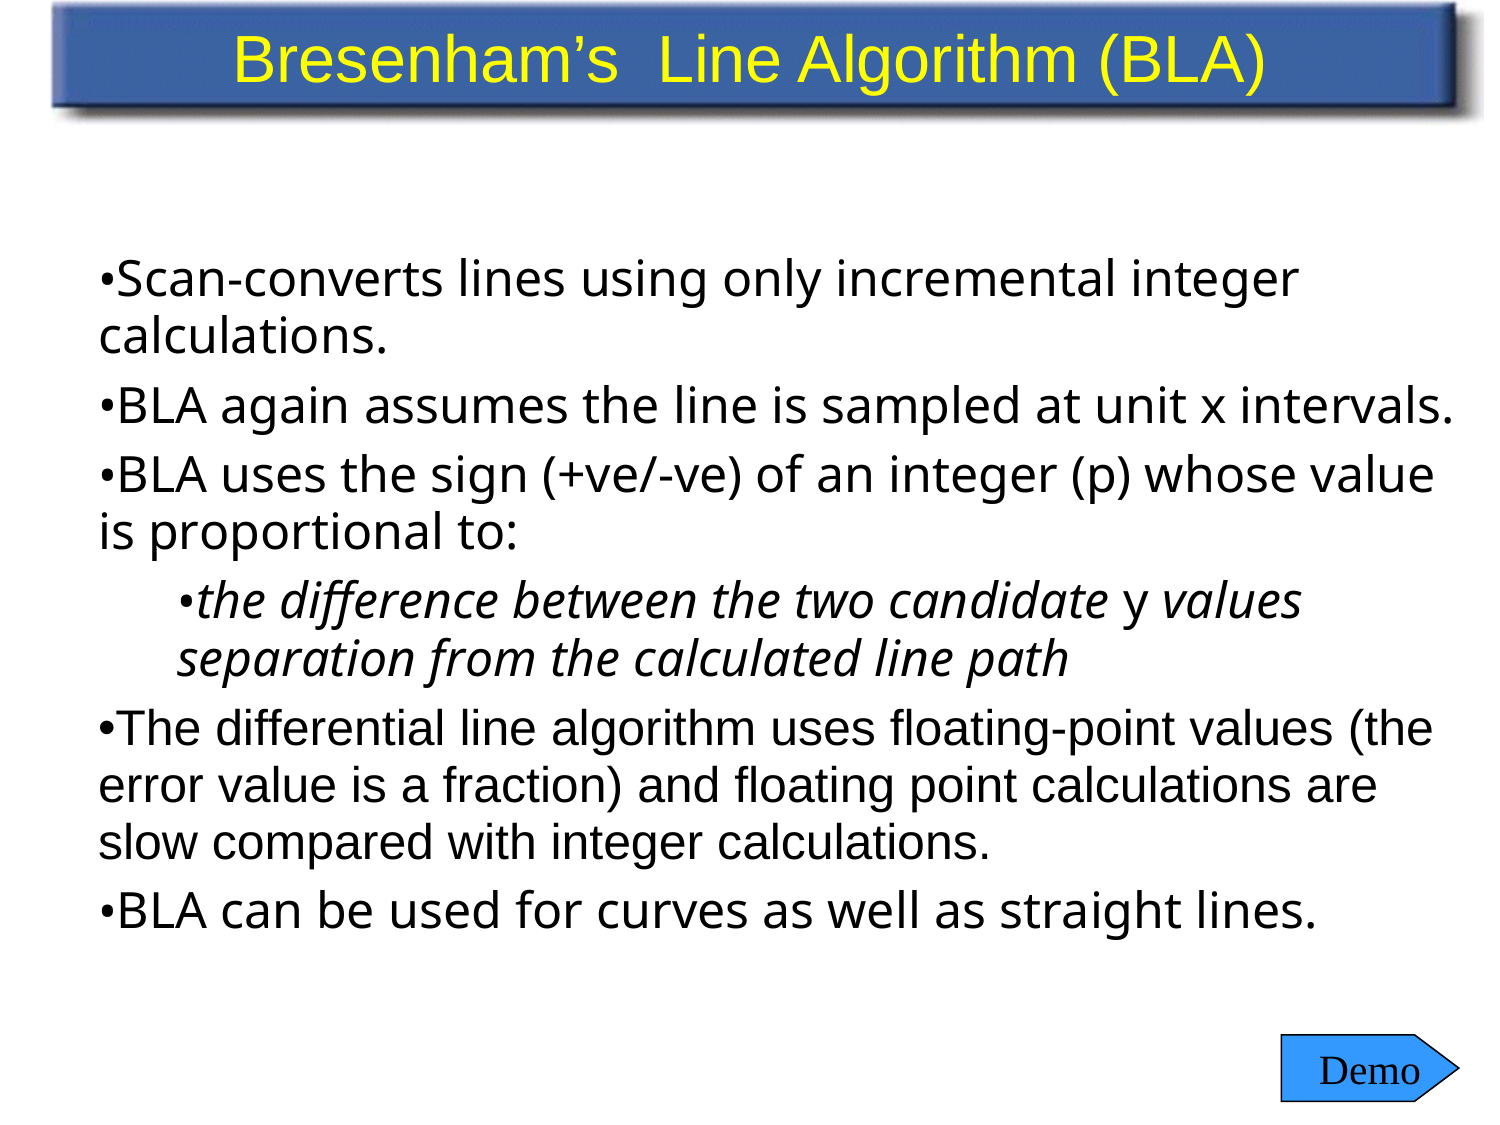

# Bresenham’s Line Algorithm (BLA)
Scan-converts lines using only incremental integer calculations.
BLA again assumes the line is sampled at unit x intervals.
BLA uses the sign (+ve/-ve) of an integer (p) whose value is proportional to:
the difference between the two candidate y values separation from the calculated line path
The differential line algorithm uses floating-point values (the error value is a fraction) and floating point calculations are slow compared with integer calculations.
BLA can be used for curves as well as straight lines.
Demo